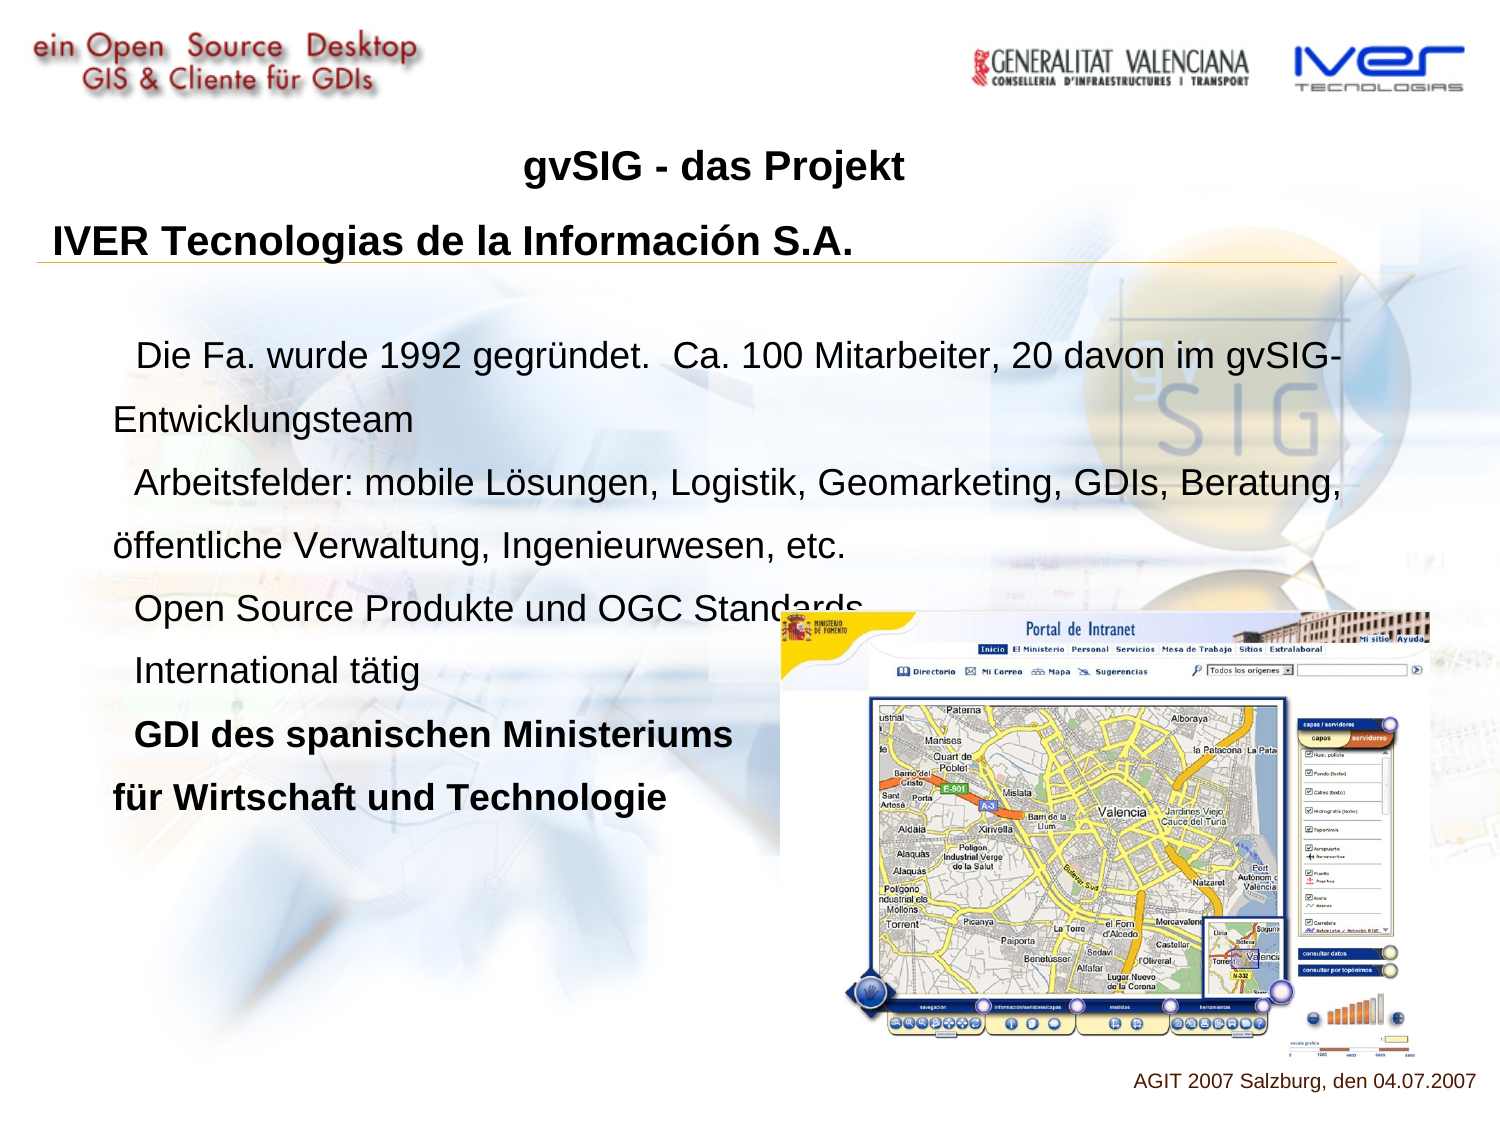

gvSIG - das Projekt
IVER Tecnologias de la Información S.A.
 Die Fa. wurde 1992 gegründet. Ca. 100 Mitarbeiter, 20 davon im gvSIG-Entwicklungsteam
 Arbeitsfelder: mobile Lösungen, Logistik, Geomarketing, GDIs, Beratung, öffentliche Verwaltung, Ingenieurwesen, etc.
 Open Source Produkte und OGC Standards
 International tätig
 GDI des spanischen Ministeriums
für Wirtschaft und Technologie
AGIT 2007 Salzburg, den 04.07.2007